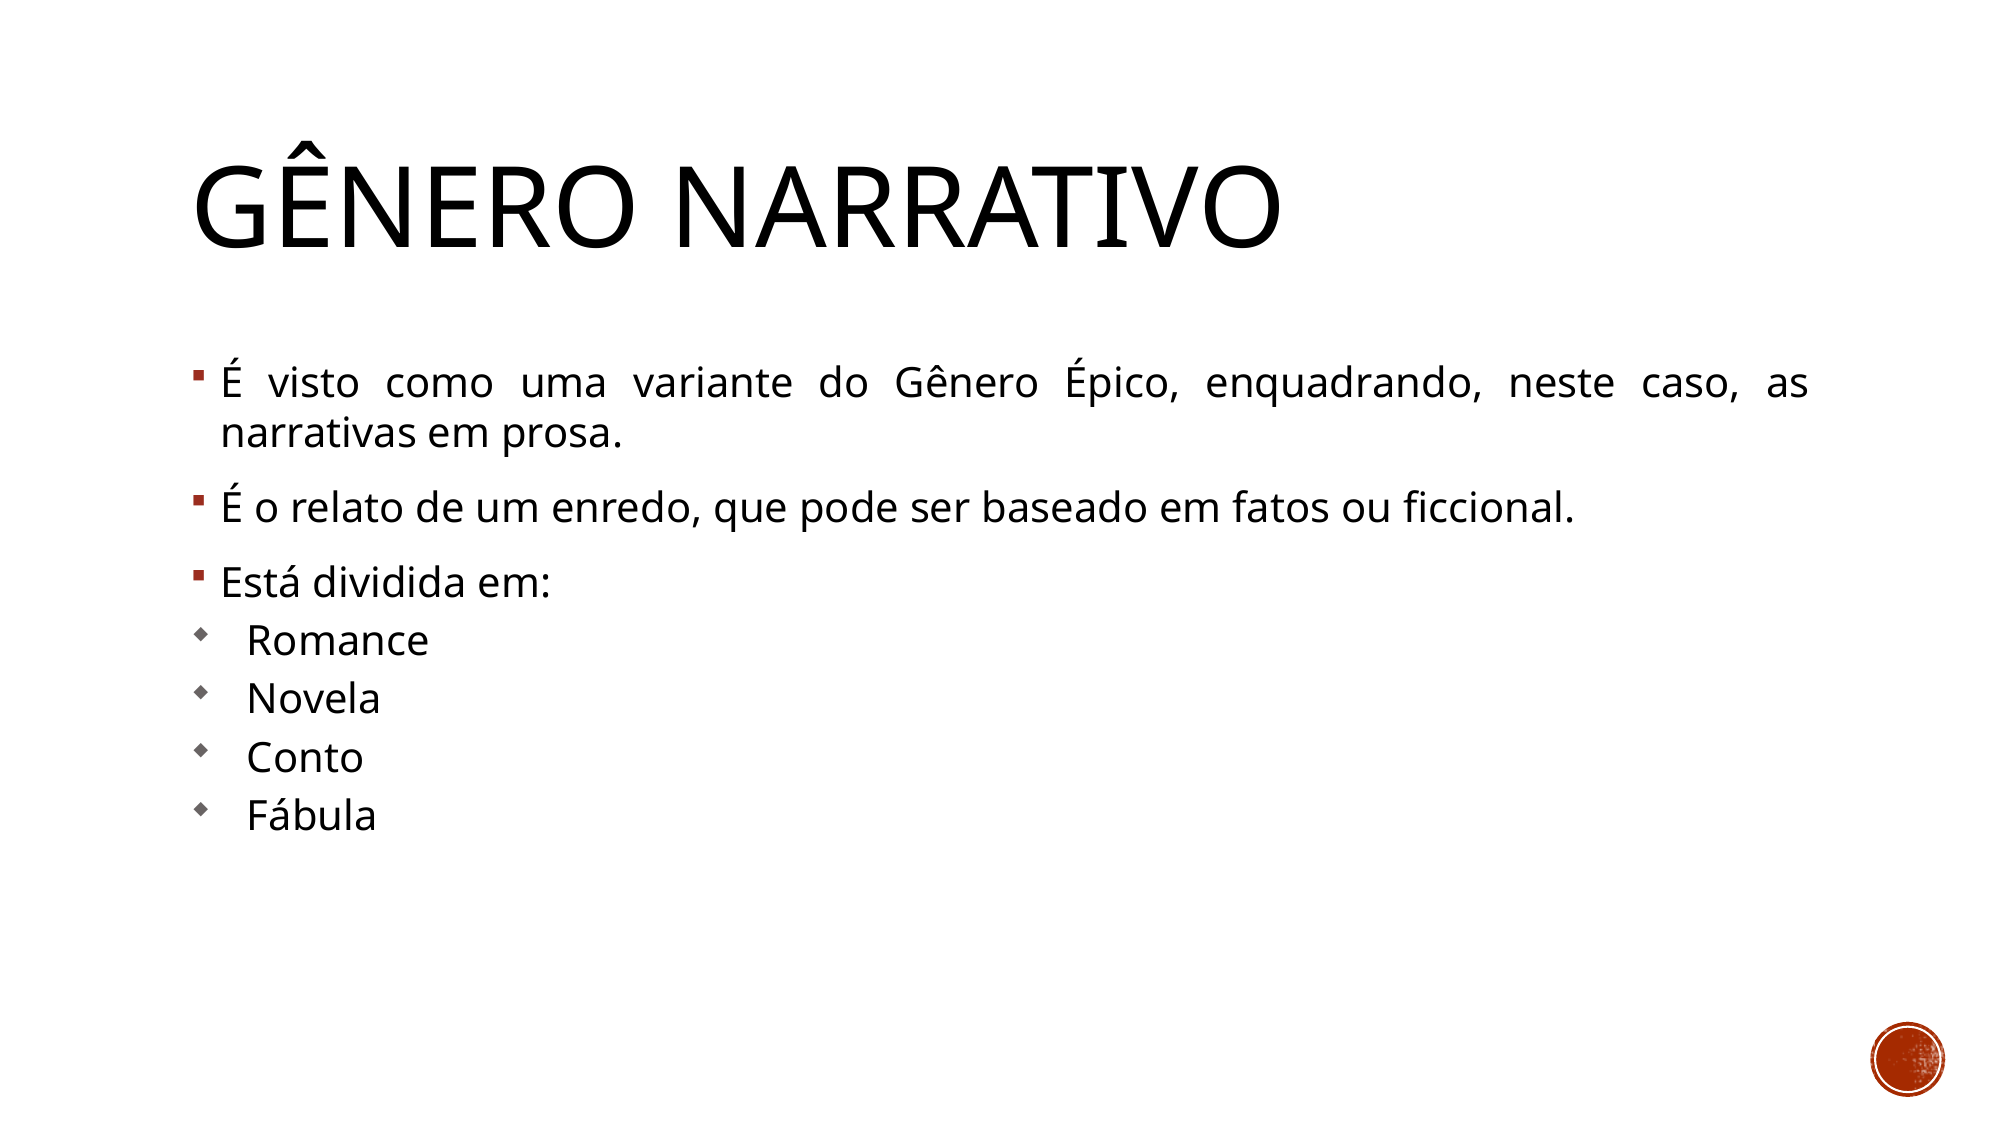

# Gênero narrativo
É visto como uma variante do Gênero Épico, enquadrando, neste caso, as narrativas em prosa.
É o relato de um enredo, que pode ser baseado em fatos ou ficcional.
Está dividida em:
Romance
Novela
Conto
Fábula